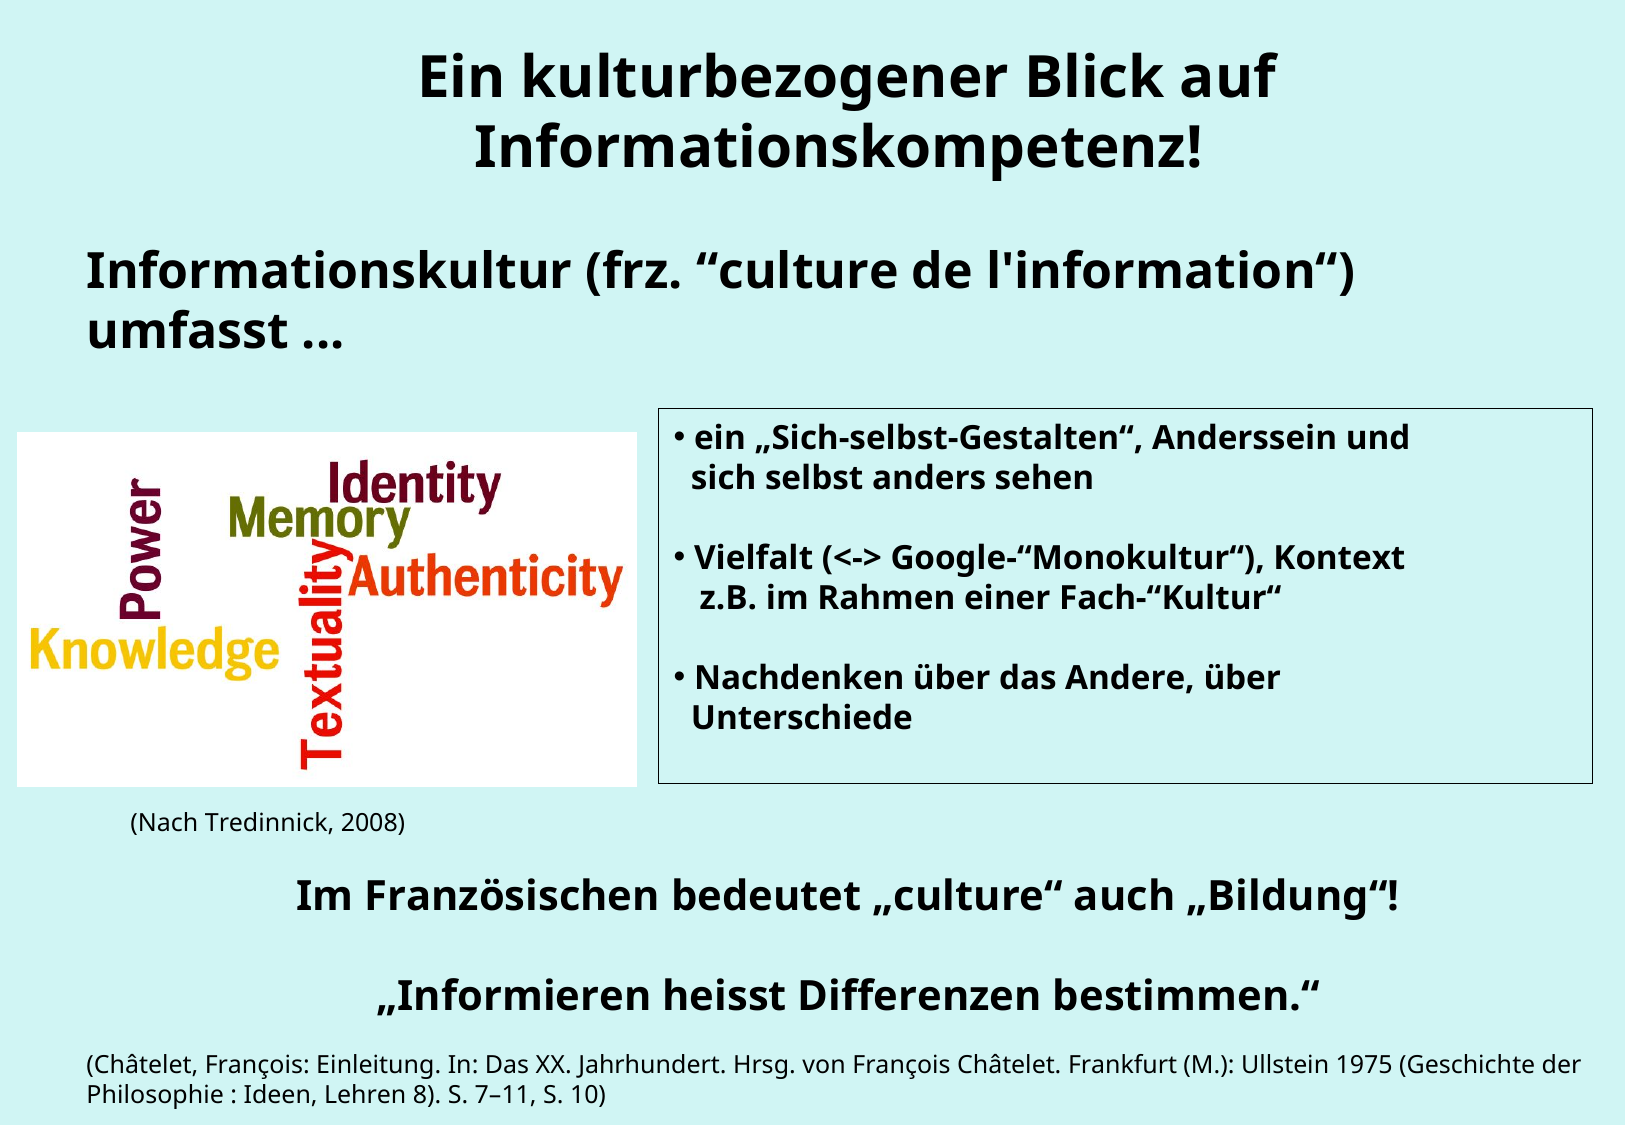

# Ein kulturbezogener Blick auf Informationskompetenz!
Informationskultur (frz. “culture de l'information“)
umfasst ...
Im Französischen bedeutet „culture“ auch „Bildung“!
„Informieren heisst Differenzen bestimmen.“
(Châtelet, François: Einleitung. In: Das XX. Jahrhundert. Hrsg. von François Châtelet. Frankfurt (M.): Ullstein 1975 (Geschichte der Philosophie : Ideen, Lehren 8). S. 7–11, S. 10)
 ein „Sich-selbst-Gestalten“, Anderssein und
 sich selbst anders sehen
 Vielfalt (<-> Google-“Monokultur“), Kontext
 z.B. im Rahmen einer Fach-“Kultur“
 Nachdenken über das Andere, über
 Unterschiede
(Nach Tredinnick, 2008)